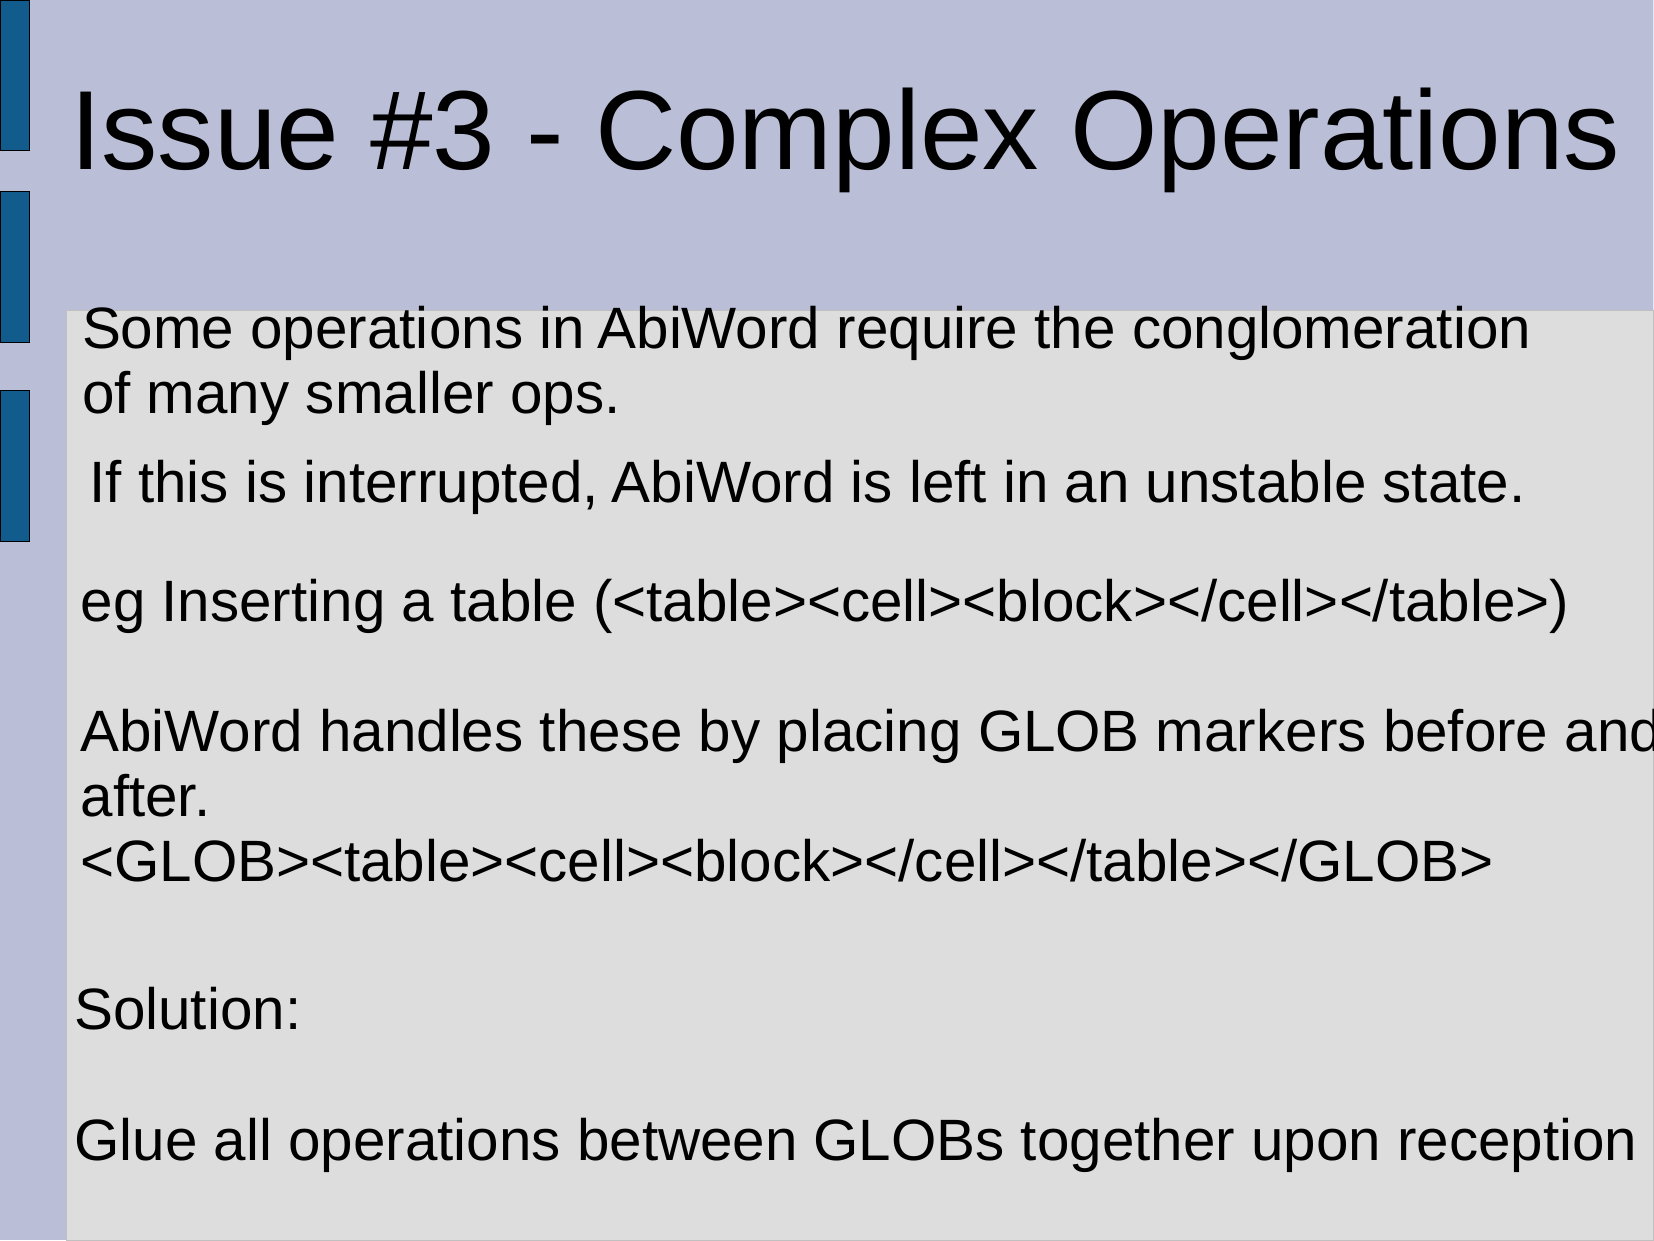

Issue #3 - Complex Operations
Some operations in AbiWord require the conglomeration of many smaller ops.
If this is interrupted, AbiWord is left in an unstable state.
eg Inserting a table (<table><cell><block></cell></table>)
AbiWord handles these by placing GLOB markers before and after.
<GLOB><table><cell><block></cell></table></GLOB>
Solution:
Glue all operations between GLOBs together upon reception